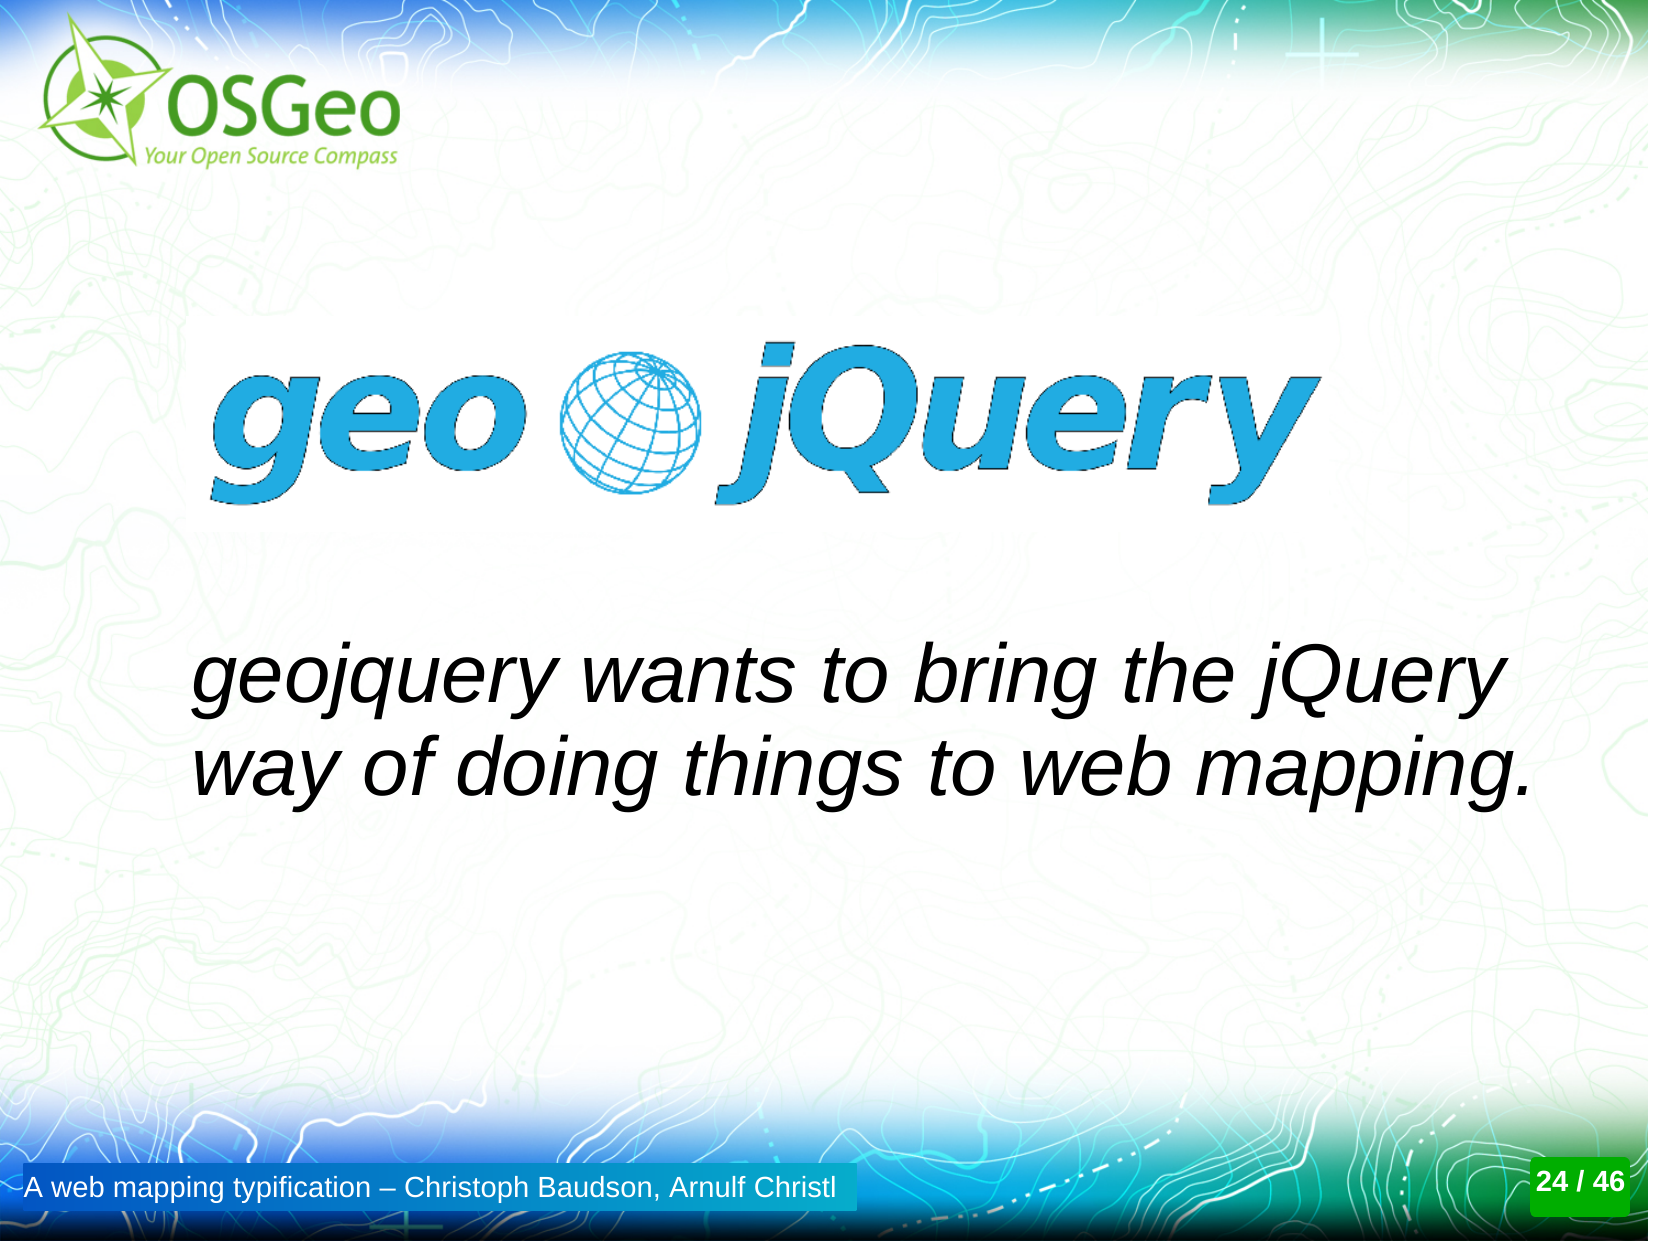

geojquery wants to bring the jQuery way of doing things to web mapping.